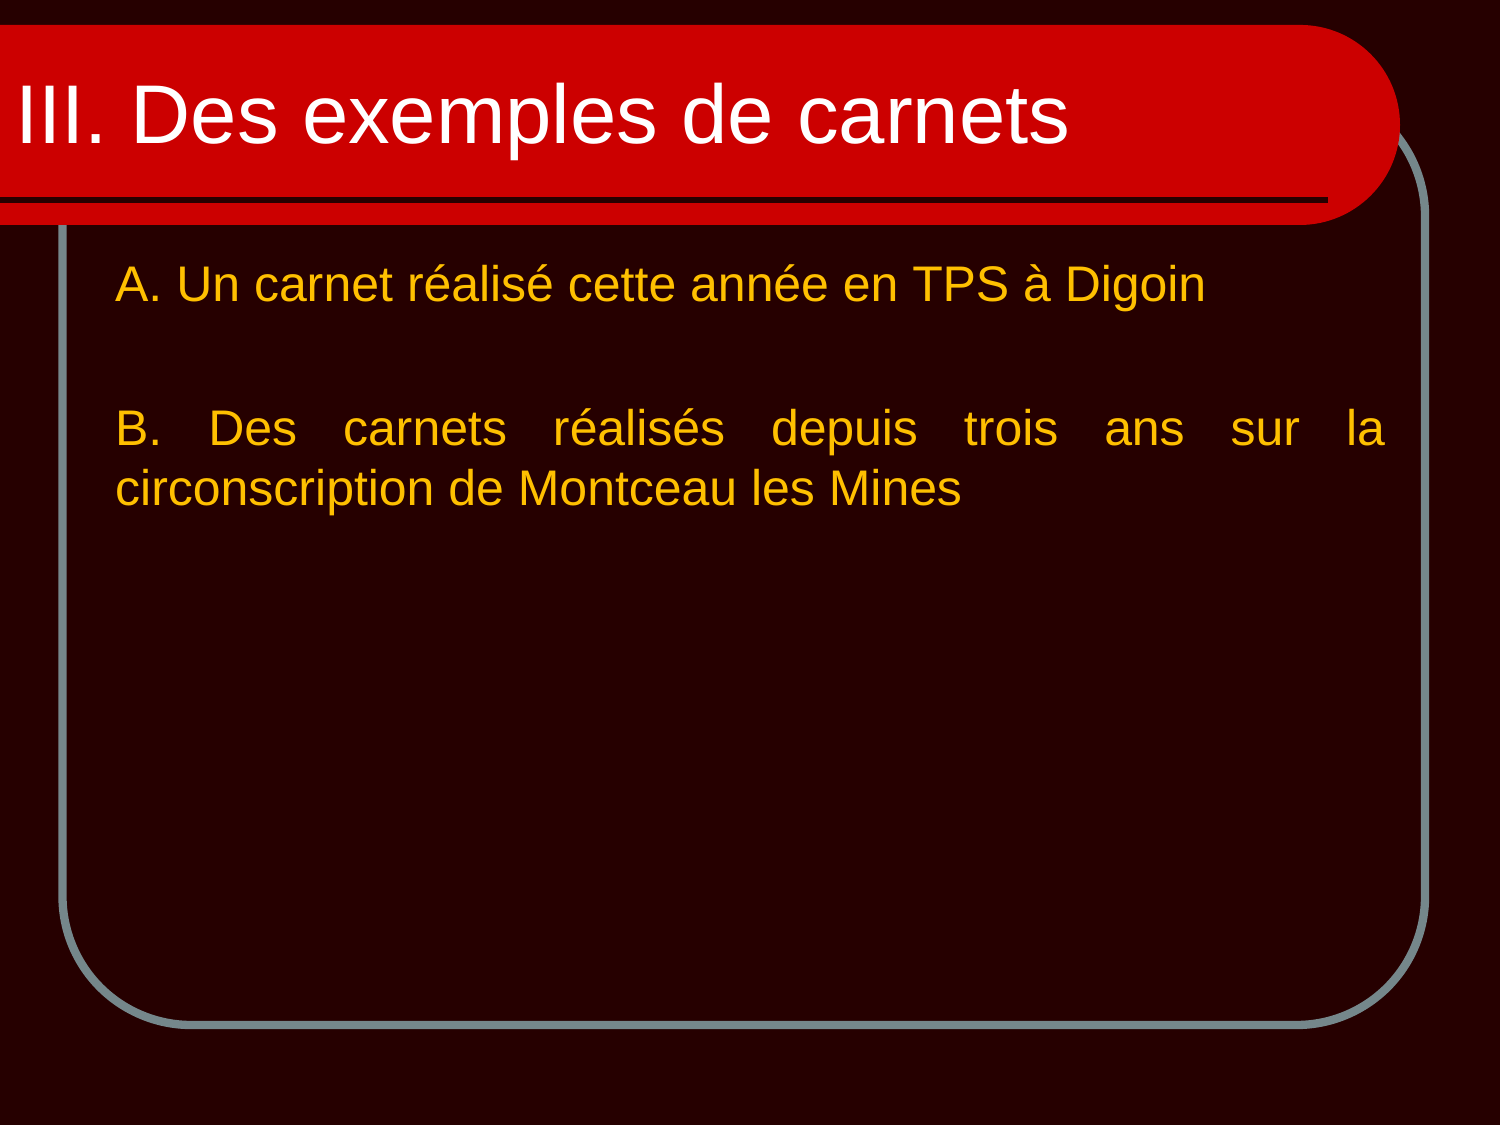

# III. Des exemples de carnets
A. Un carnet réalisé cette année en TPS à Digoin
B. Des carnets réalisés depuis trois ans sur la circonscription de Montceau les Mines